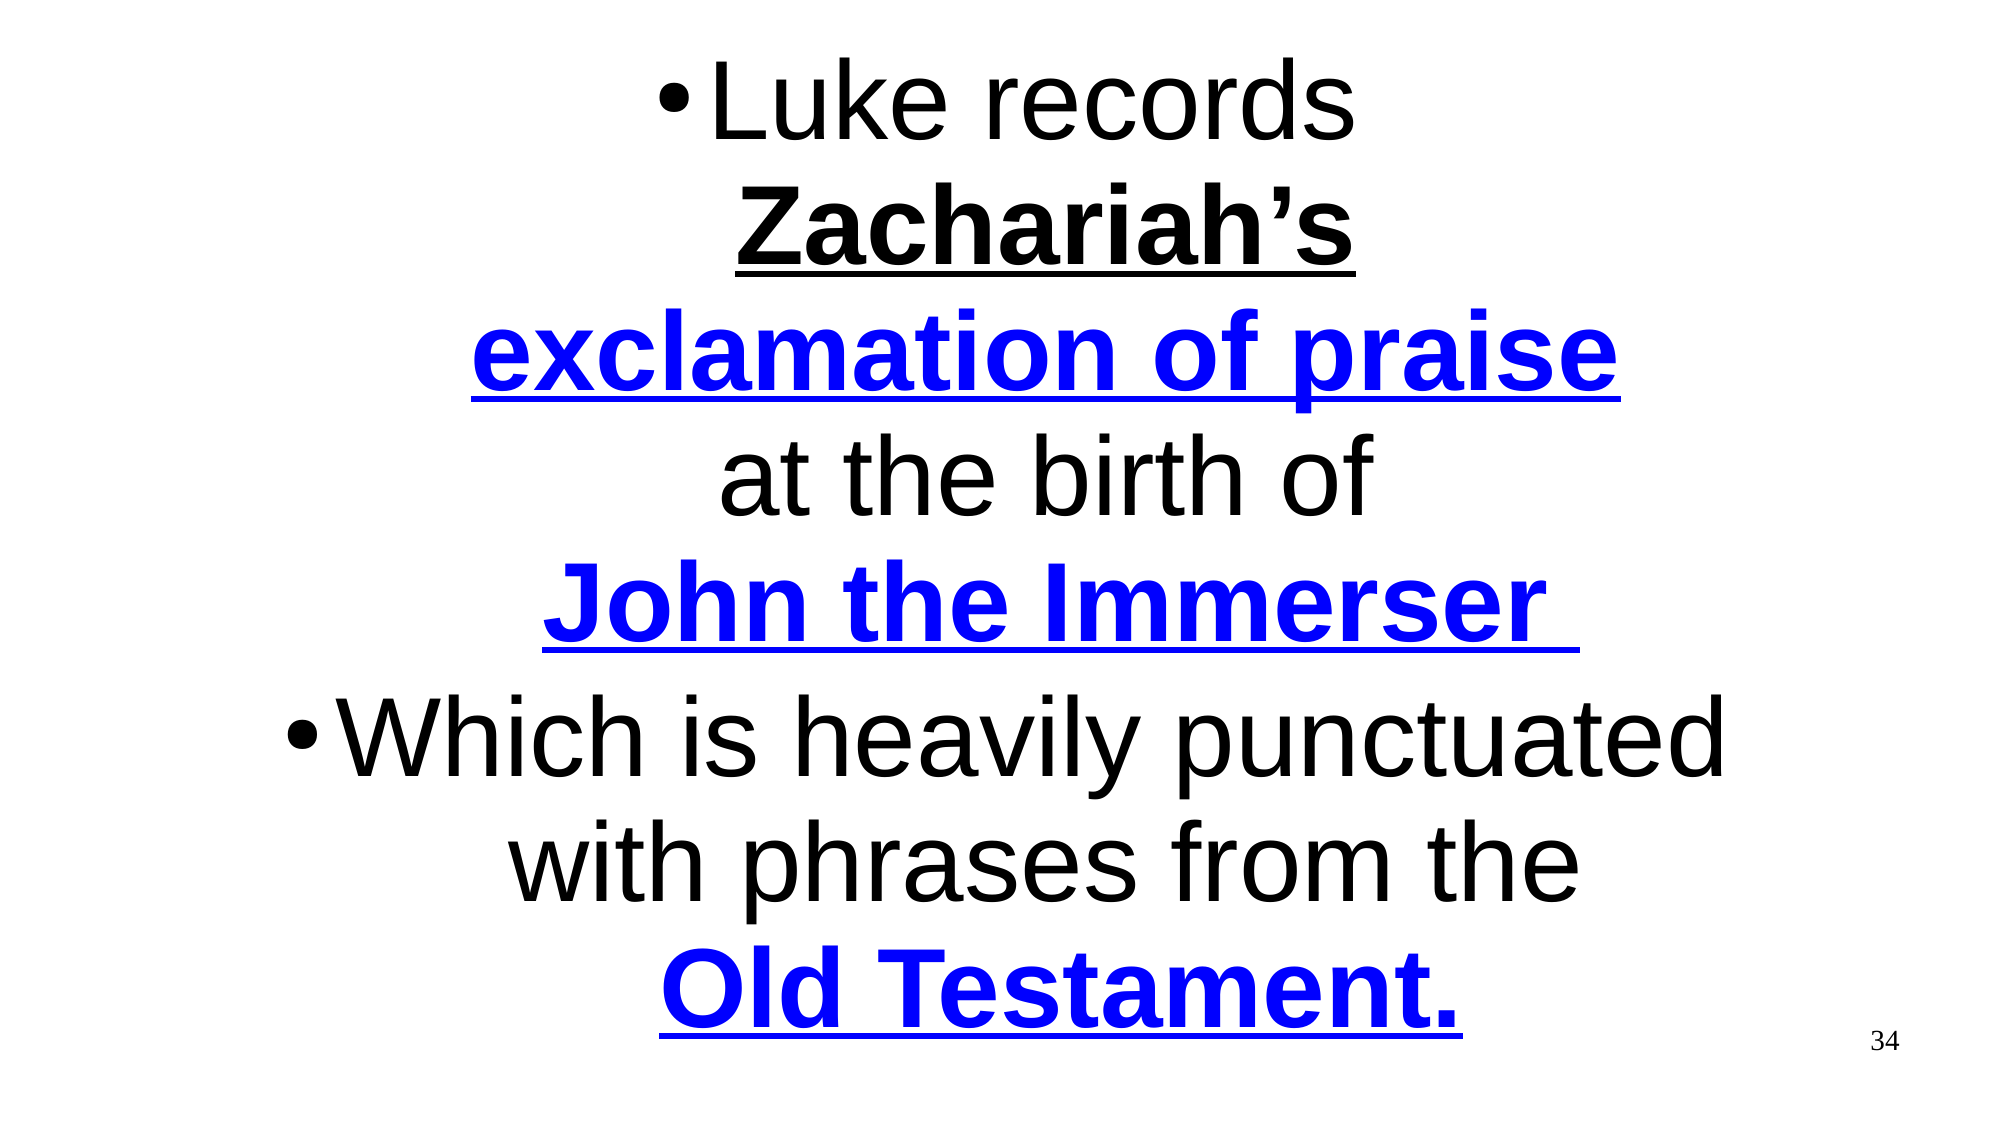

# Luke records Zachariah’s exclamation of praise at the birth of John the Immerser
Which is heavily punctuated
with phrases from the
Old Testament.
34